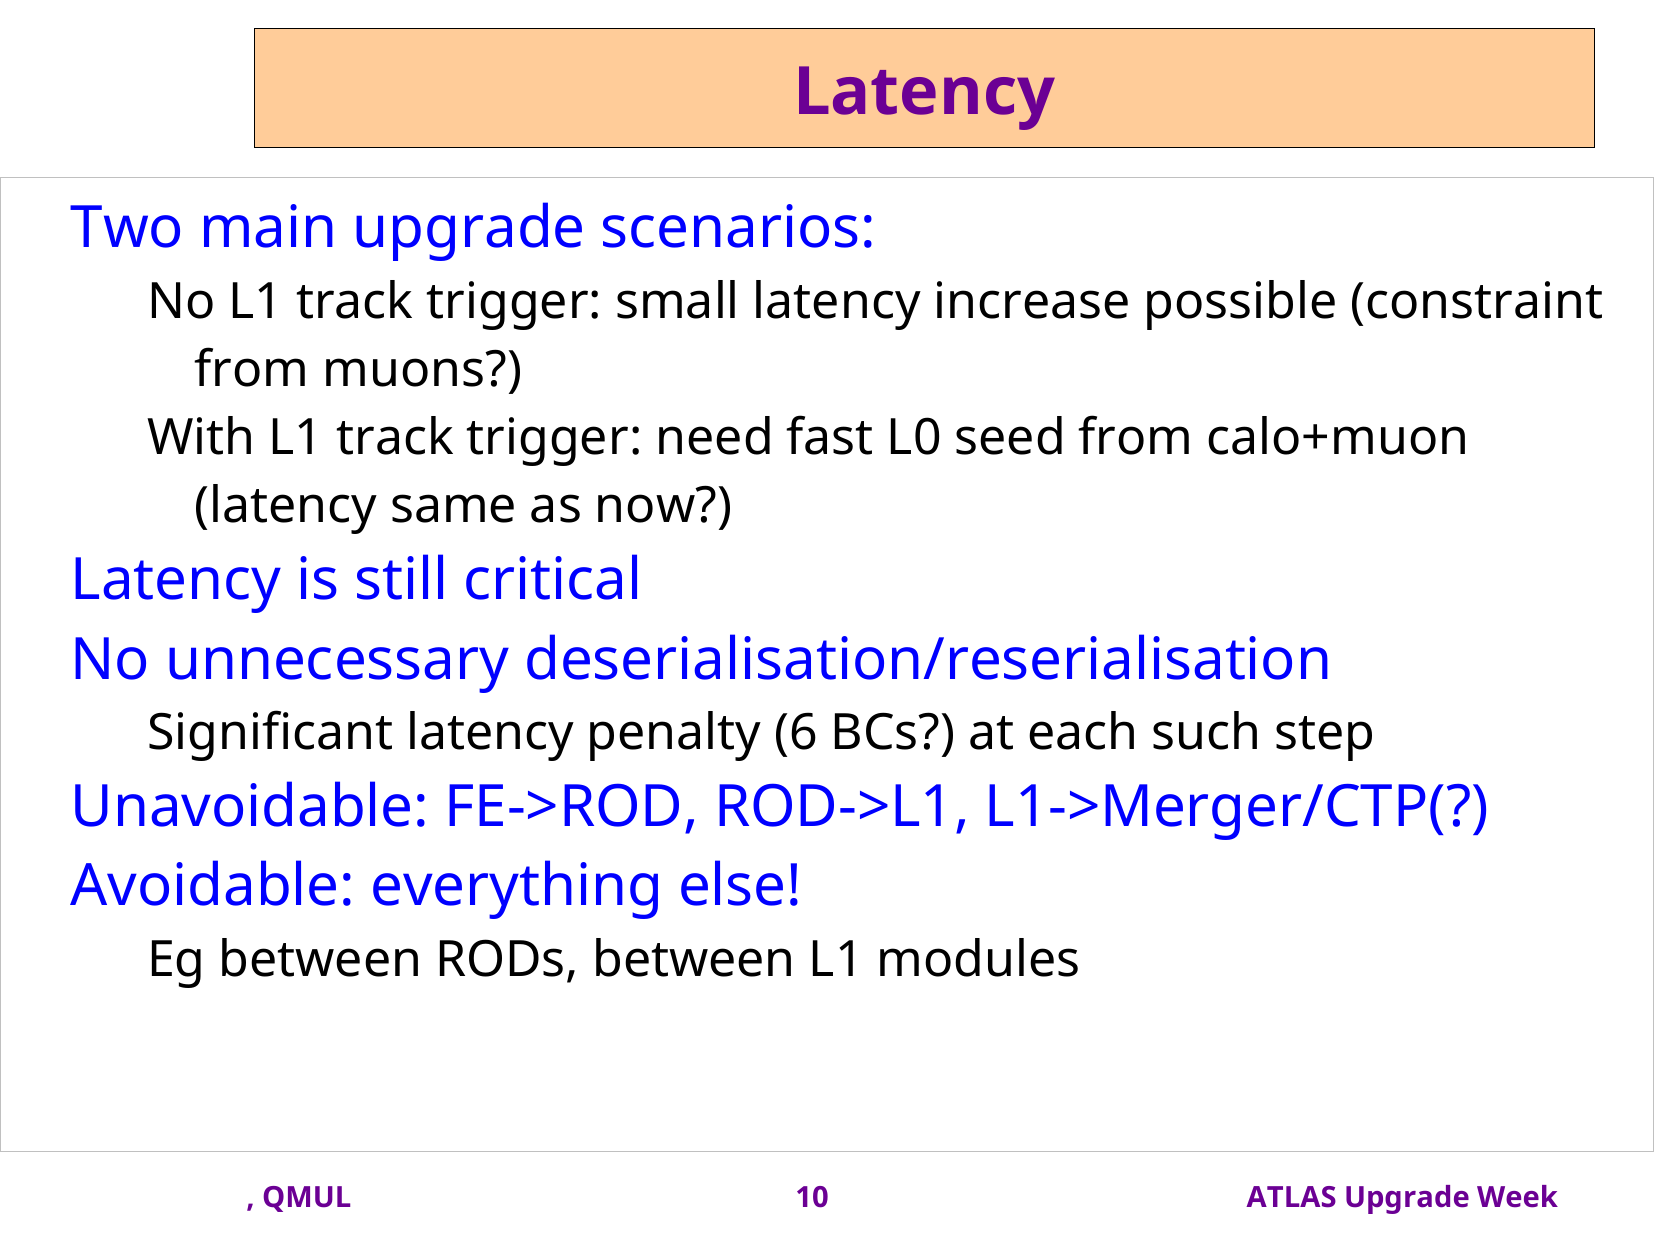

# Latency
Two main upgrade scenarios:
No L1 track trigger: small latency increase possible (constraint from muons?)
With L1 track trigger: need fast L0 seed from calo+muon (latency same as now?)
Latency is still critical
No unnecessary deserialisation/reserialisation
Significant latency penalty (6 BCs?) at each such step
Unavoidable: FE->ROD, ROD->L1, L1->Merger/CTP(?)
Avoidable: everything else!
Eg between RODs, between L1 modules